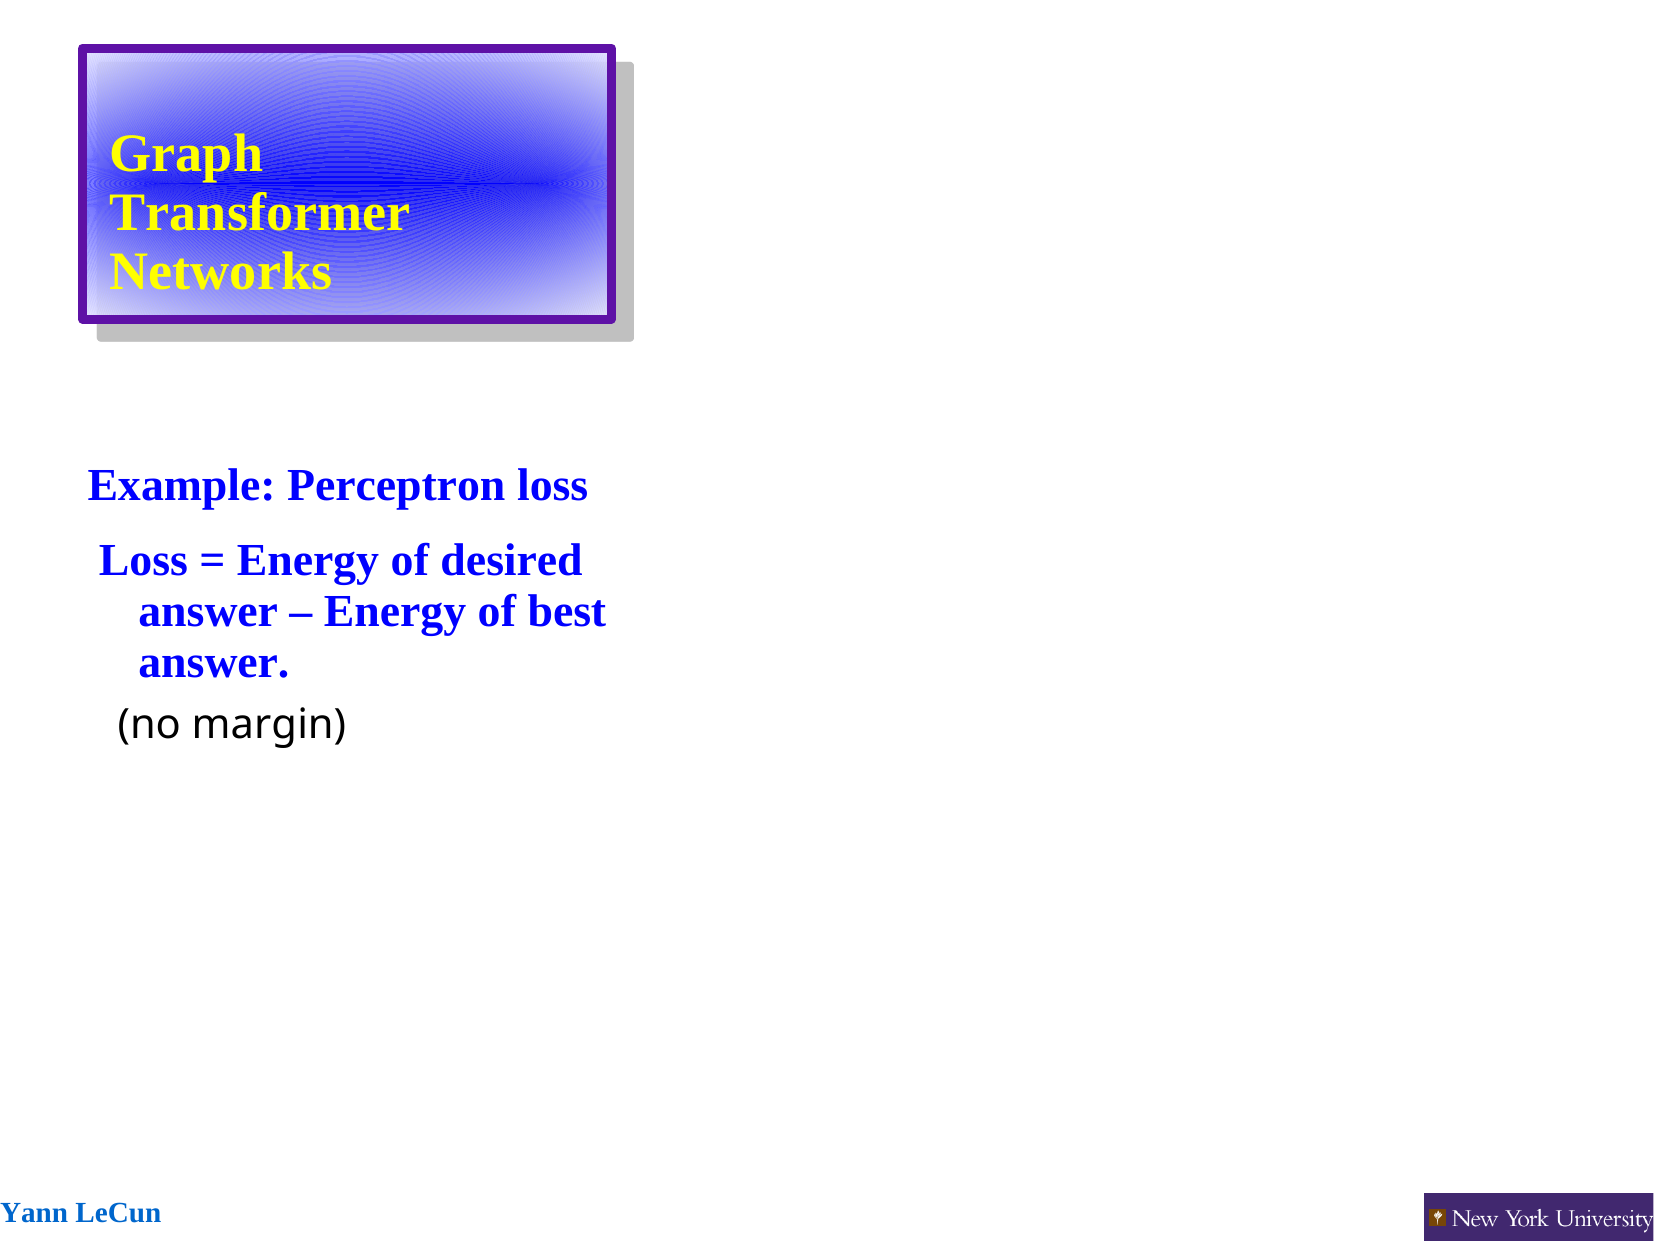

# Graph Transformer Networks
Example: Perceptron loss
 Loss = Energy of desired answer – Energy of best answer.
(no margin)